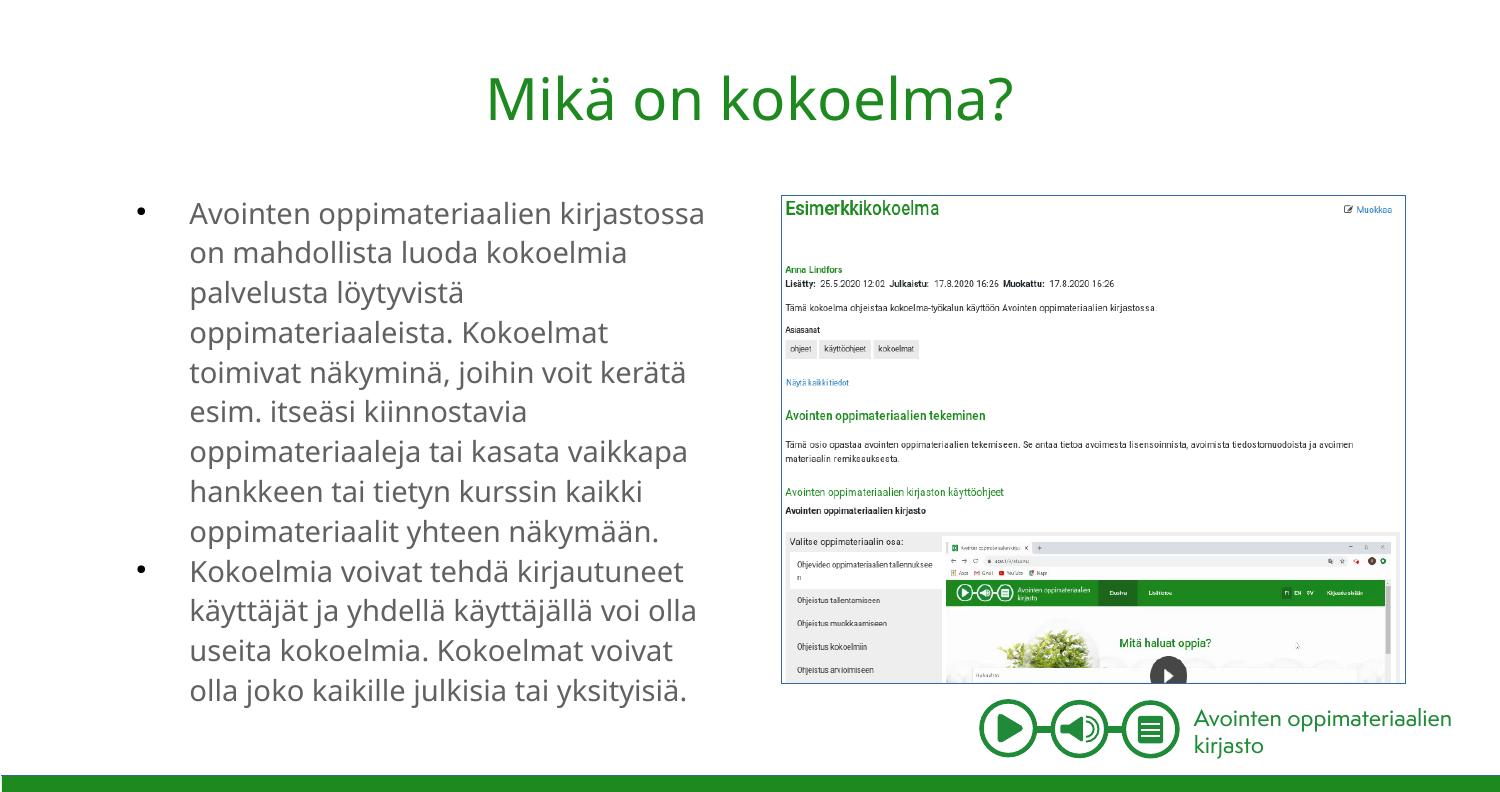

# Mikä on kokoelma?
Avointen oppimateriaalien kirjastossa on mahdollista luoda kokoelmia palvelusta löytyvistä oppimateriaaleista. Kokoelmat toimivat näkyminä, joihin voit kerätä esim. itseäsi kiinnostavia oppimateriaaleja tai kasata vaikkapa hankkeen tai tietyn kurssin kaikki oppimateriaalit yhteen näkymään.
Kokoelmia voivat tehdä kirjautuneet käyttäjät ja yhdellä käyttäjällä voi olla useita kokoelmia. Kokoelmat voivat olla joko kaikille julkisia tai yksityisiä.